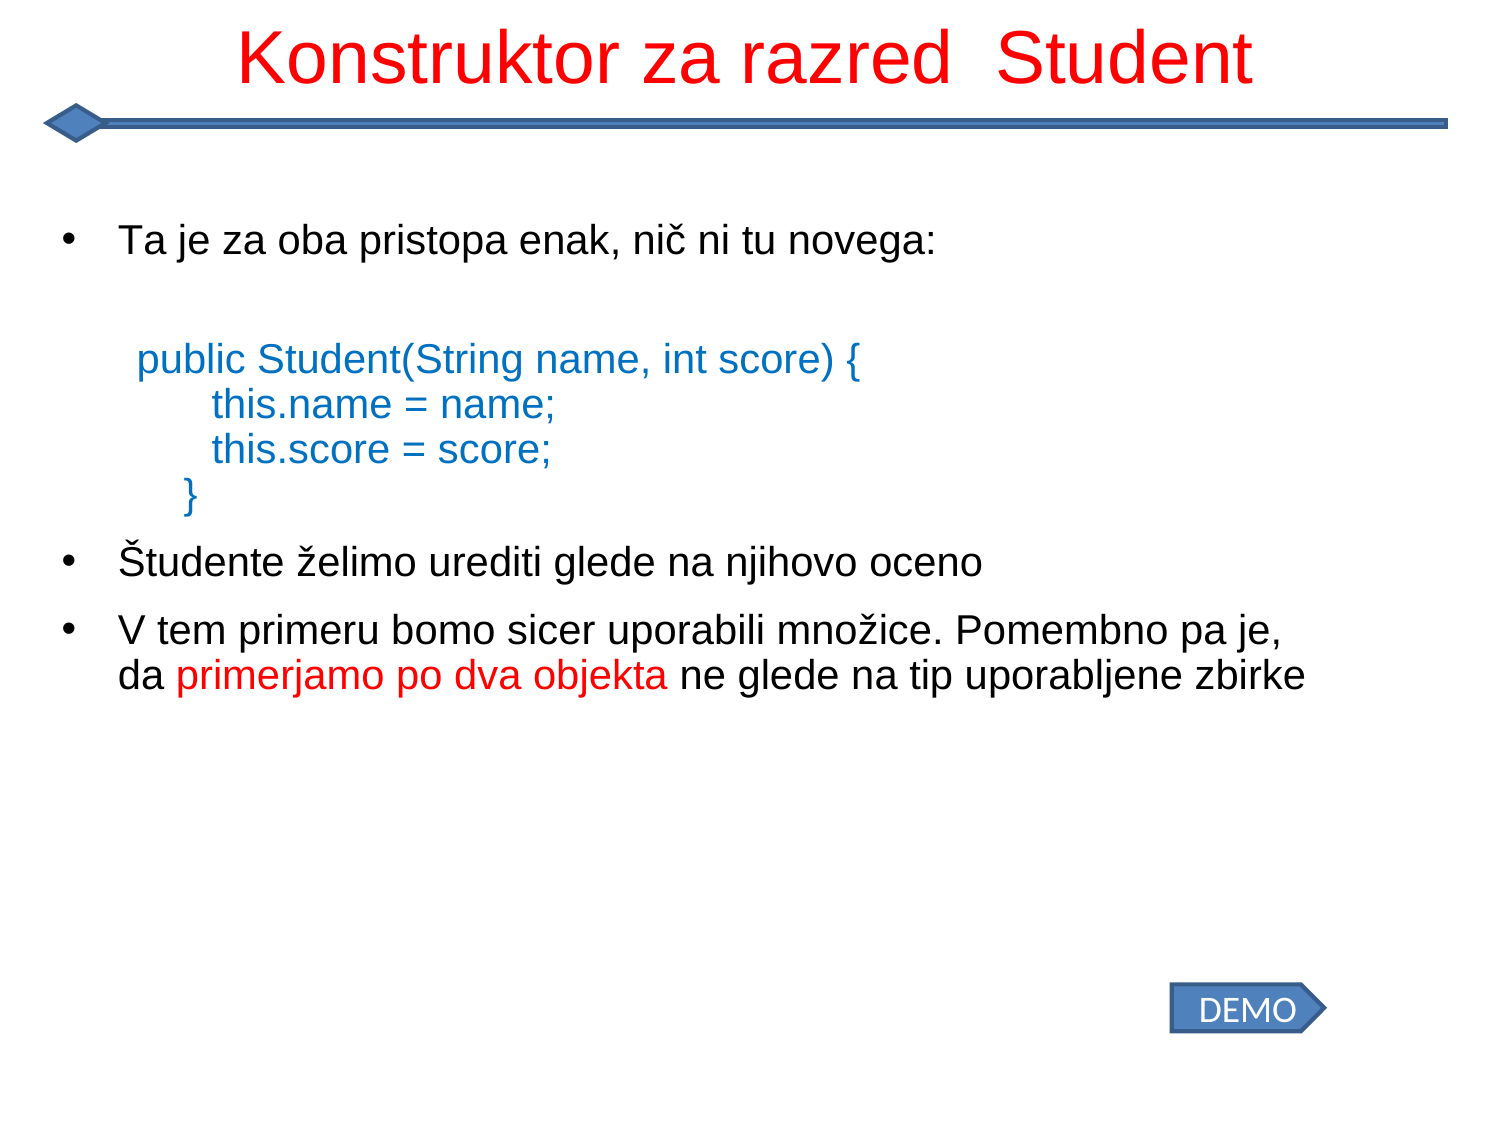

# Konstruktor za razred Student
Ta je za oba pristopa enak, nič ni tu novega:
public Student(String name, int score) {
	this.name = name;
	this.score = score;
}
Študente želimo urediti glede na njihovo oceno
V tem primeru bomo sicer uporabili množice. Pomembno pa je, da primerjamo po dva objekta ne glede na tip uporabljene zbirke
DEMO